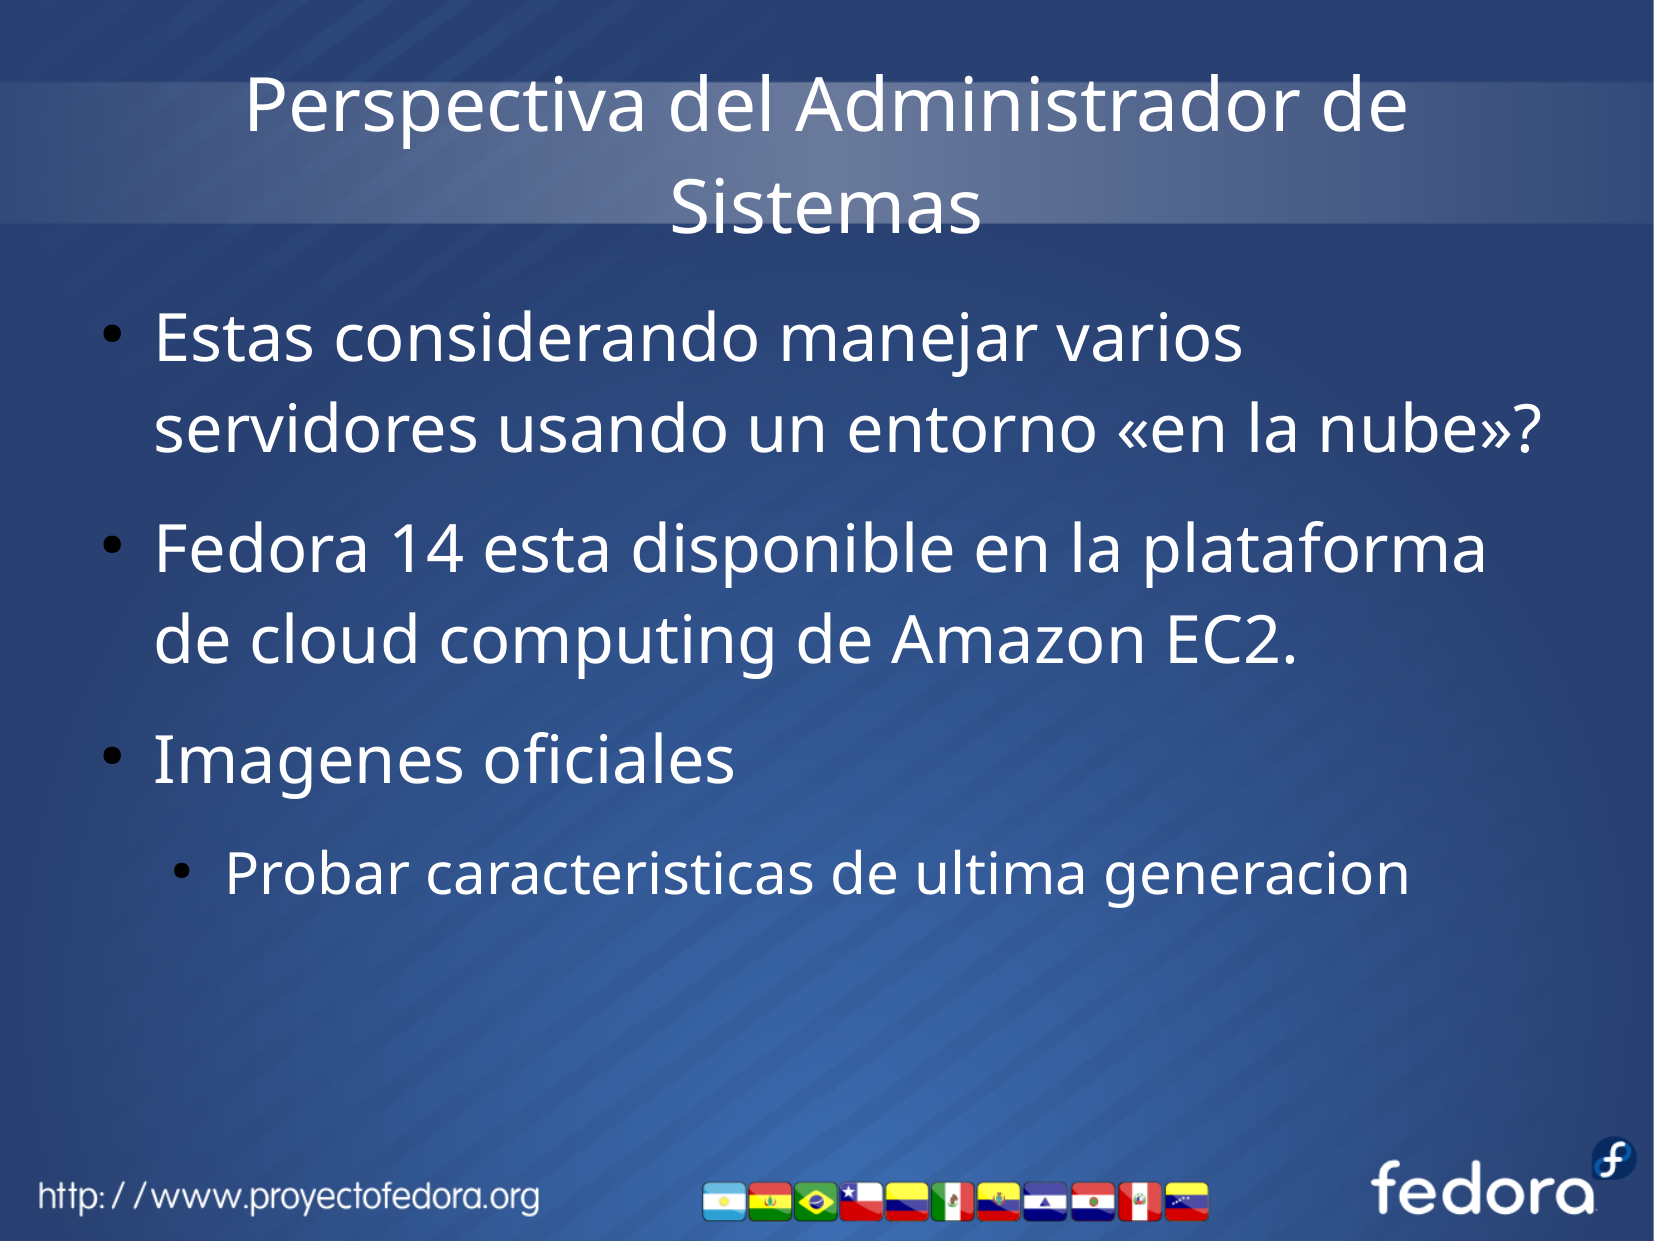

# Perspectiva del Administrador de Sistemas
Estas considerando manejar varios servidores usando un entorno «en la nube»?
Fedora 14 esta disponible en la plataforma de cloud computing de Amazon EC2.
Imagenes oficiales
Probar caracteristicas de ultima generacion